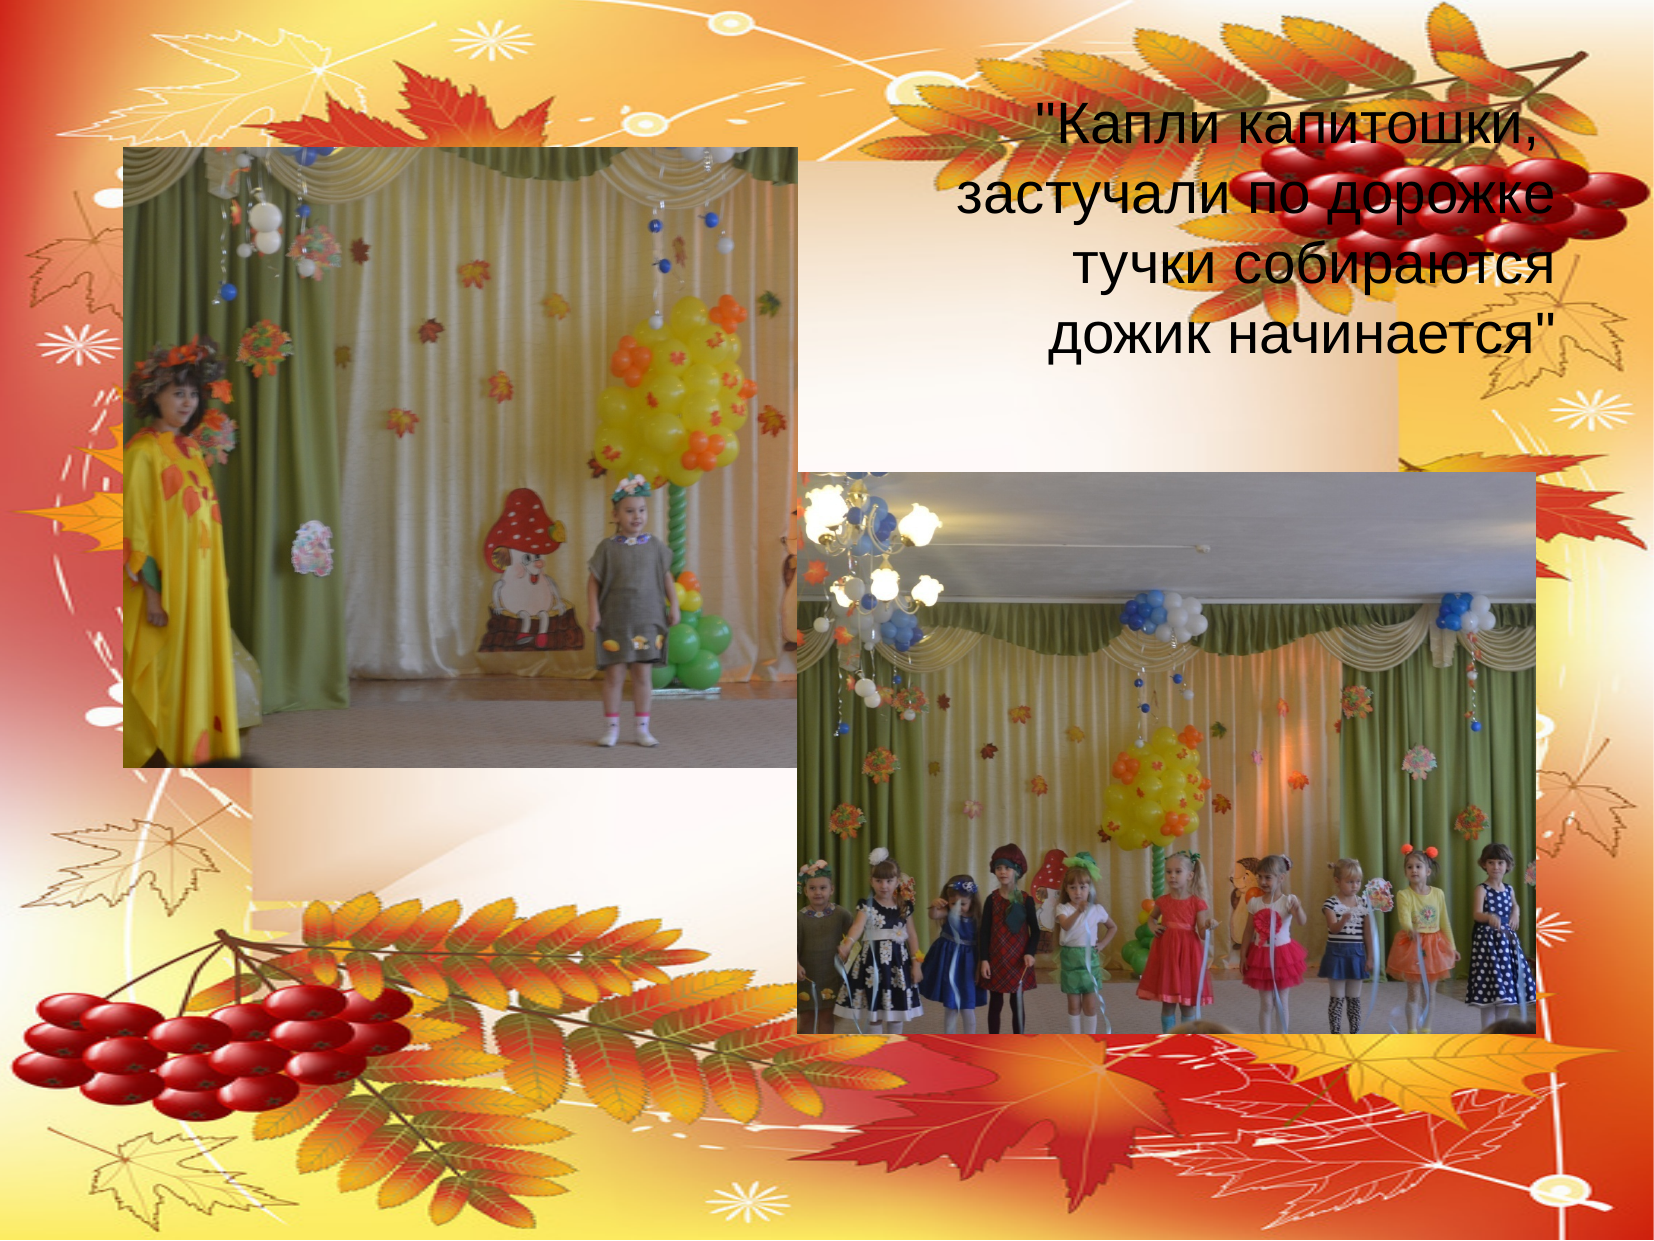

# "Капли капитошки, застучали по дорожке тучки собираются дожик начинается"